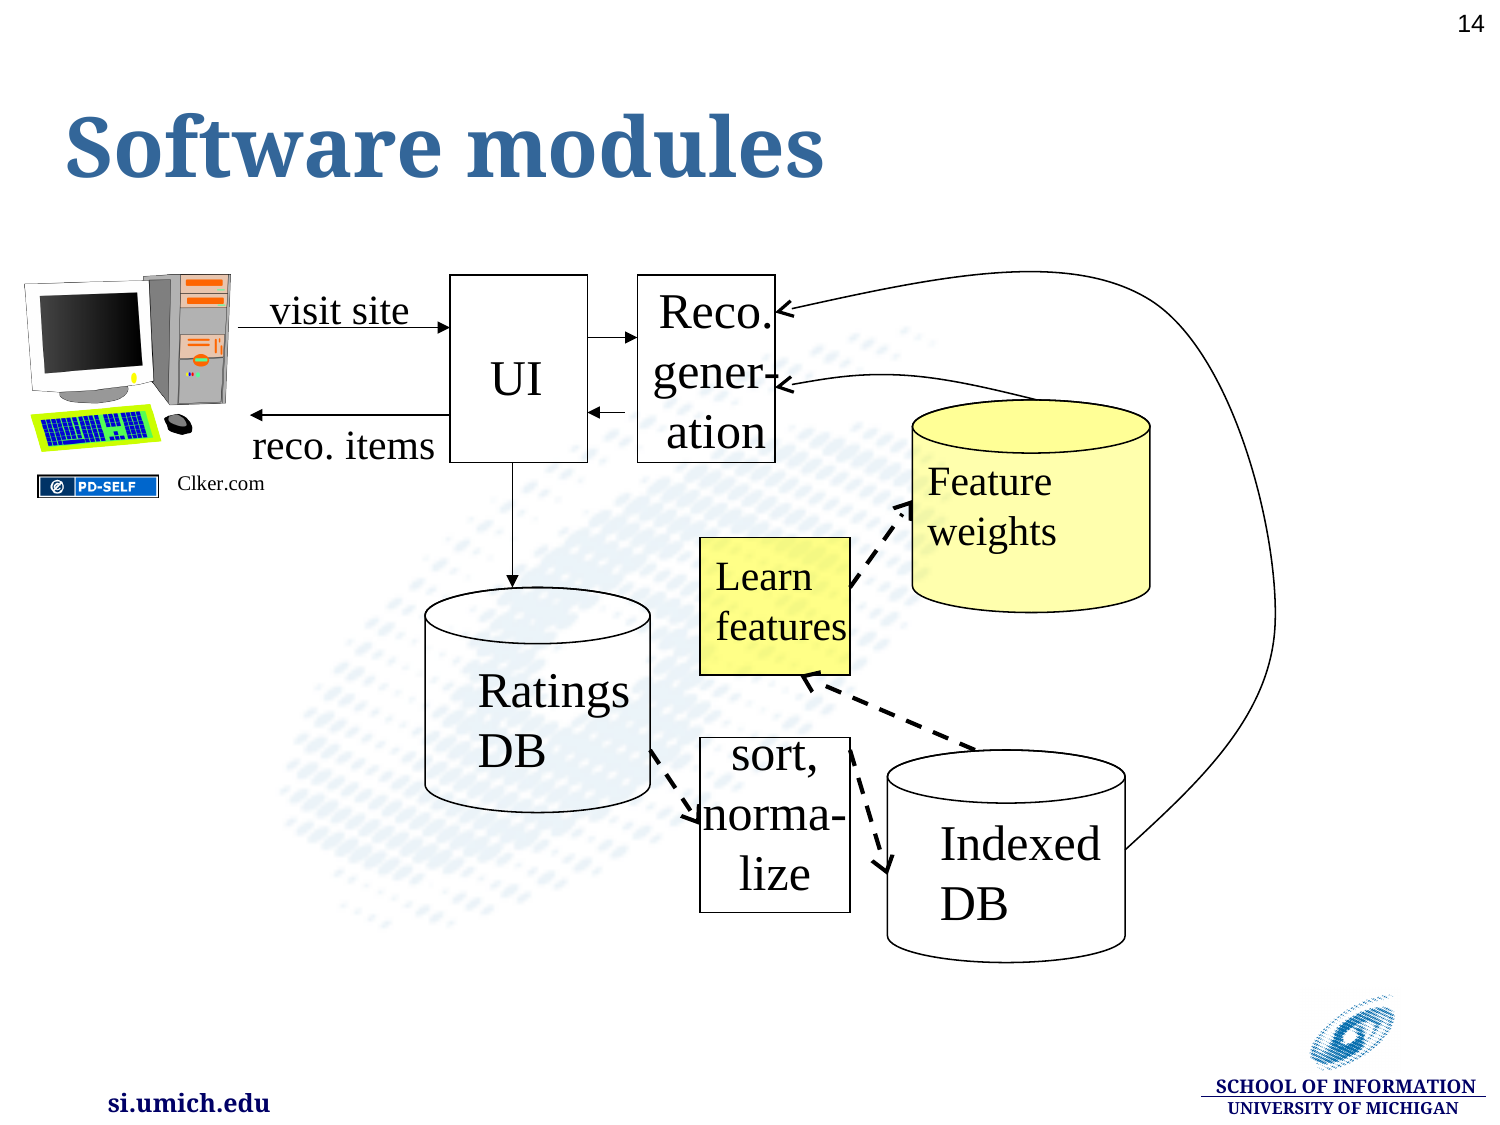

# Software modules
visit site
Reco.
gener-
ation
UI
reco. items
Feature weights
Clker.com
Learn
features
Ratings
DB
sort,
norma-
lize
Indexed
DB